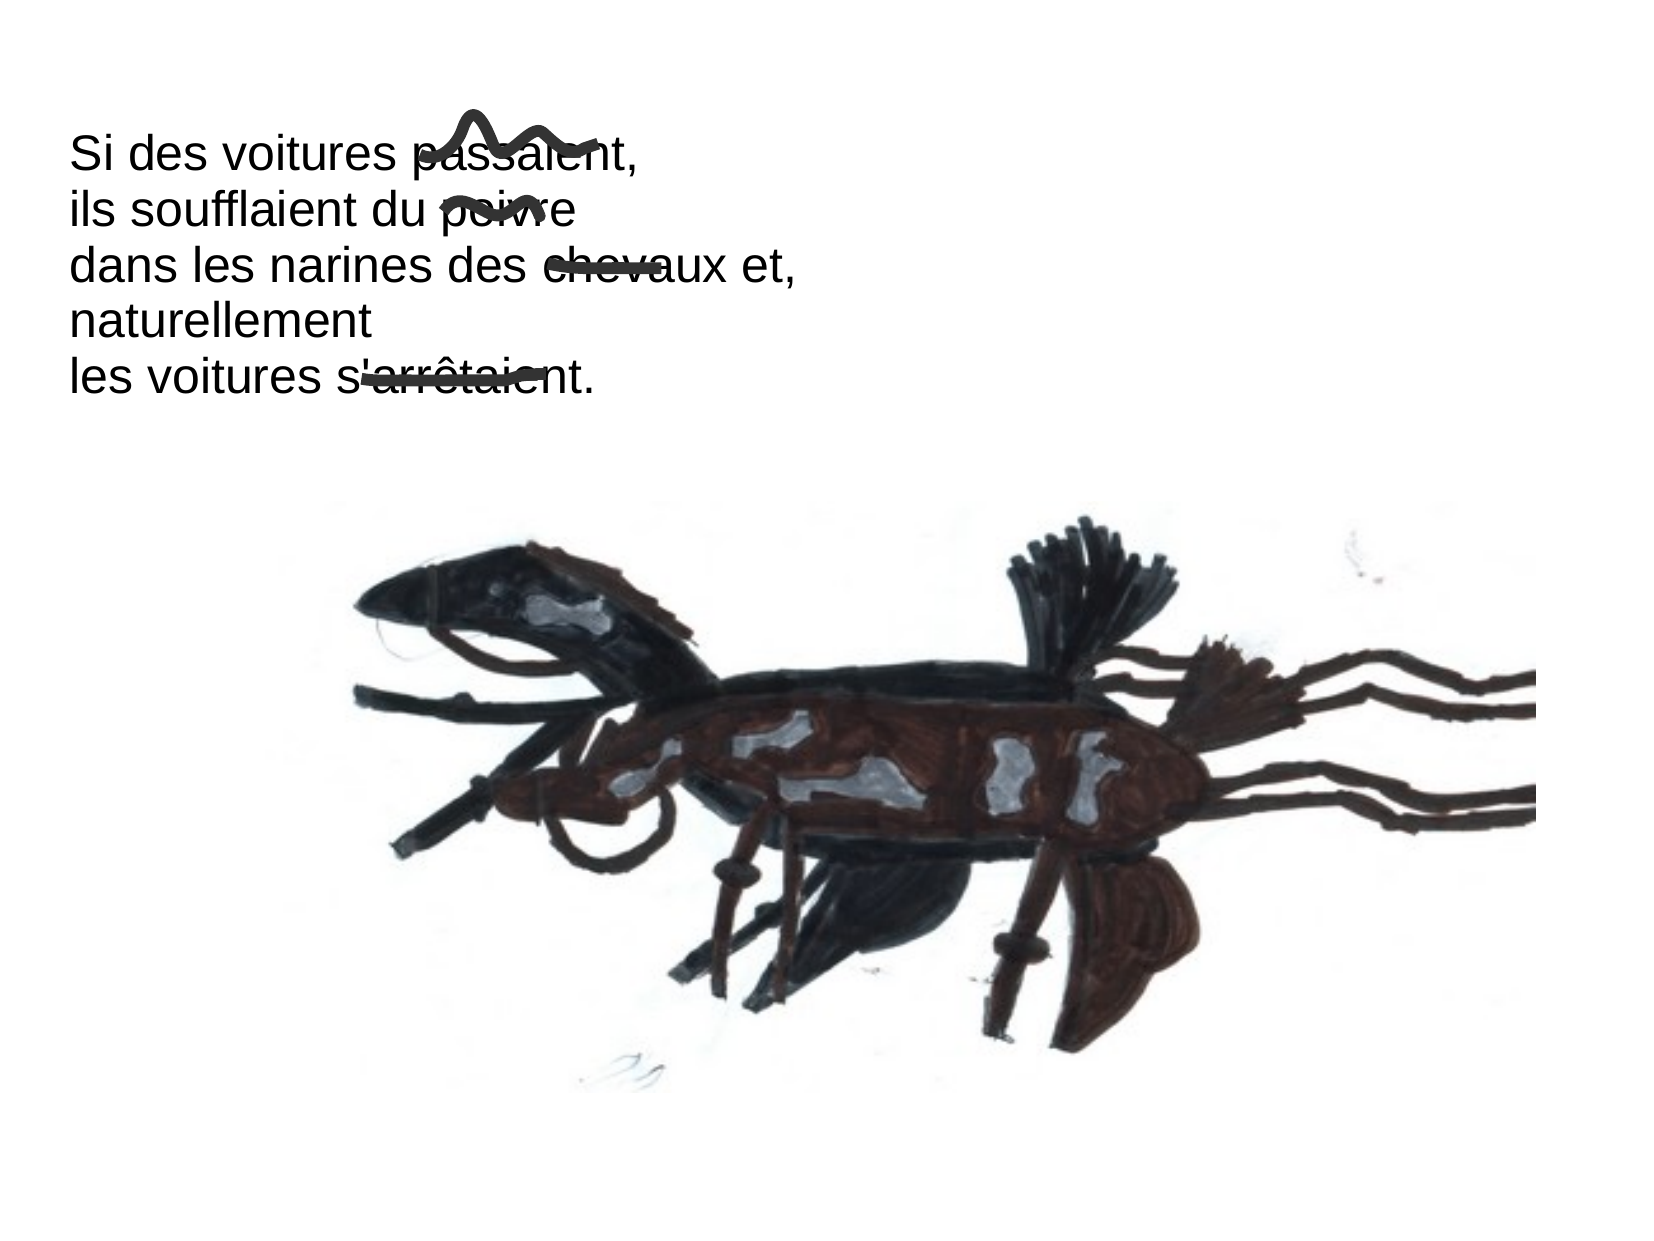

Si des voitures passaient,
ils soufflaient du poivre
dans les narines des chevaux et,
naturellement
les voitures s'arrêtaient.